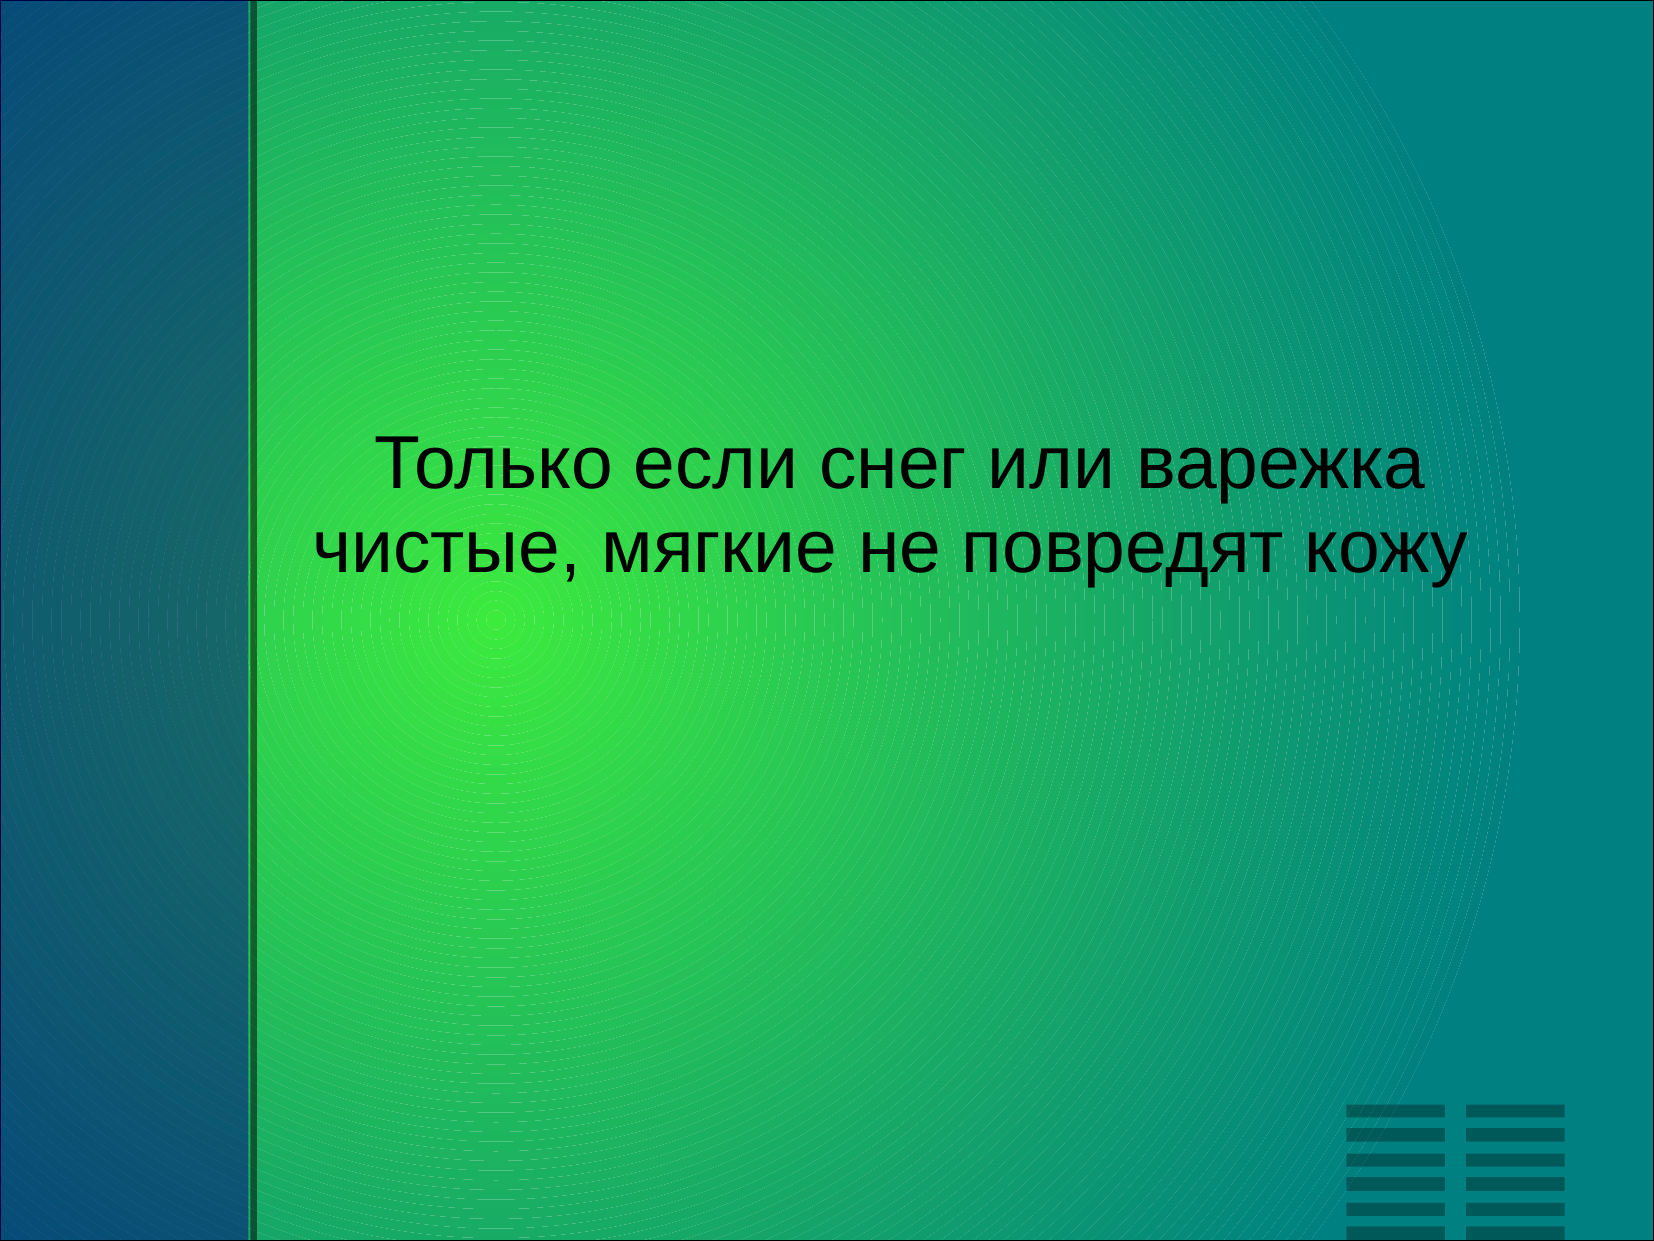

#
Только если снег или варежка чистые, мягкие не повредят кожу